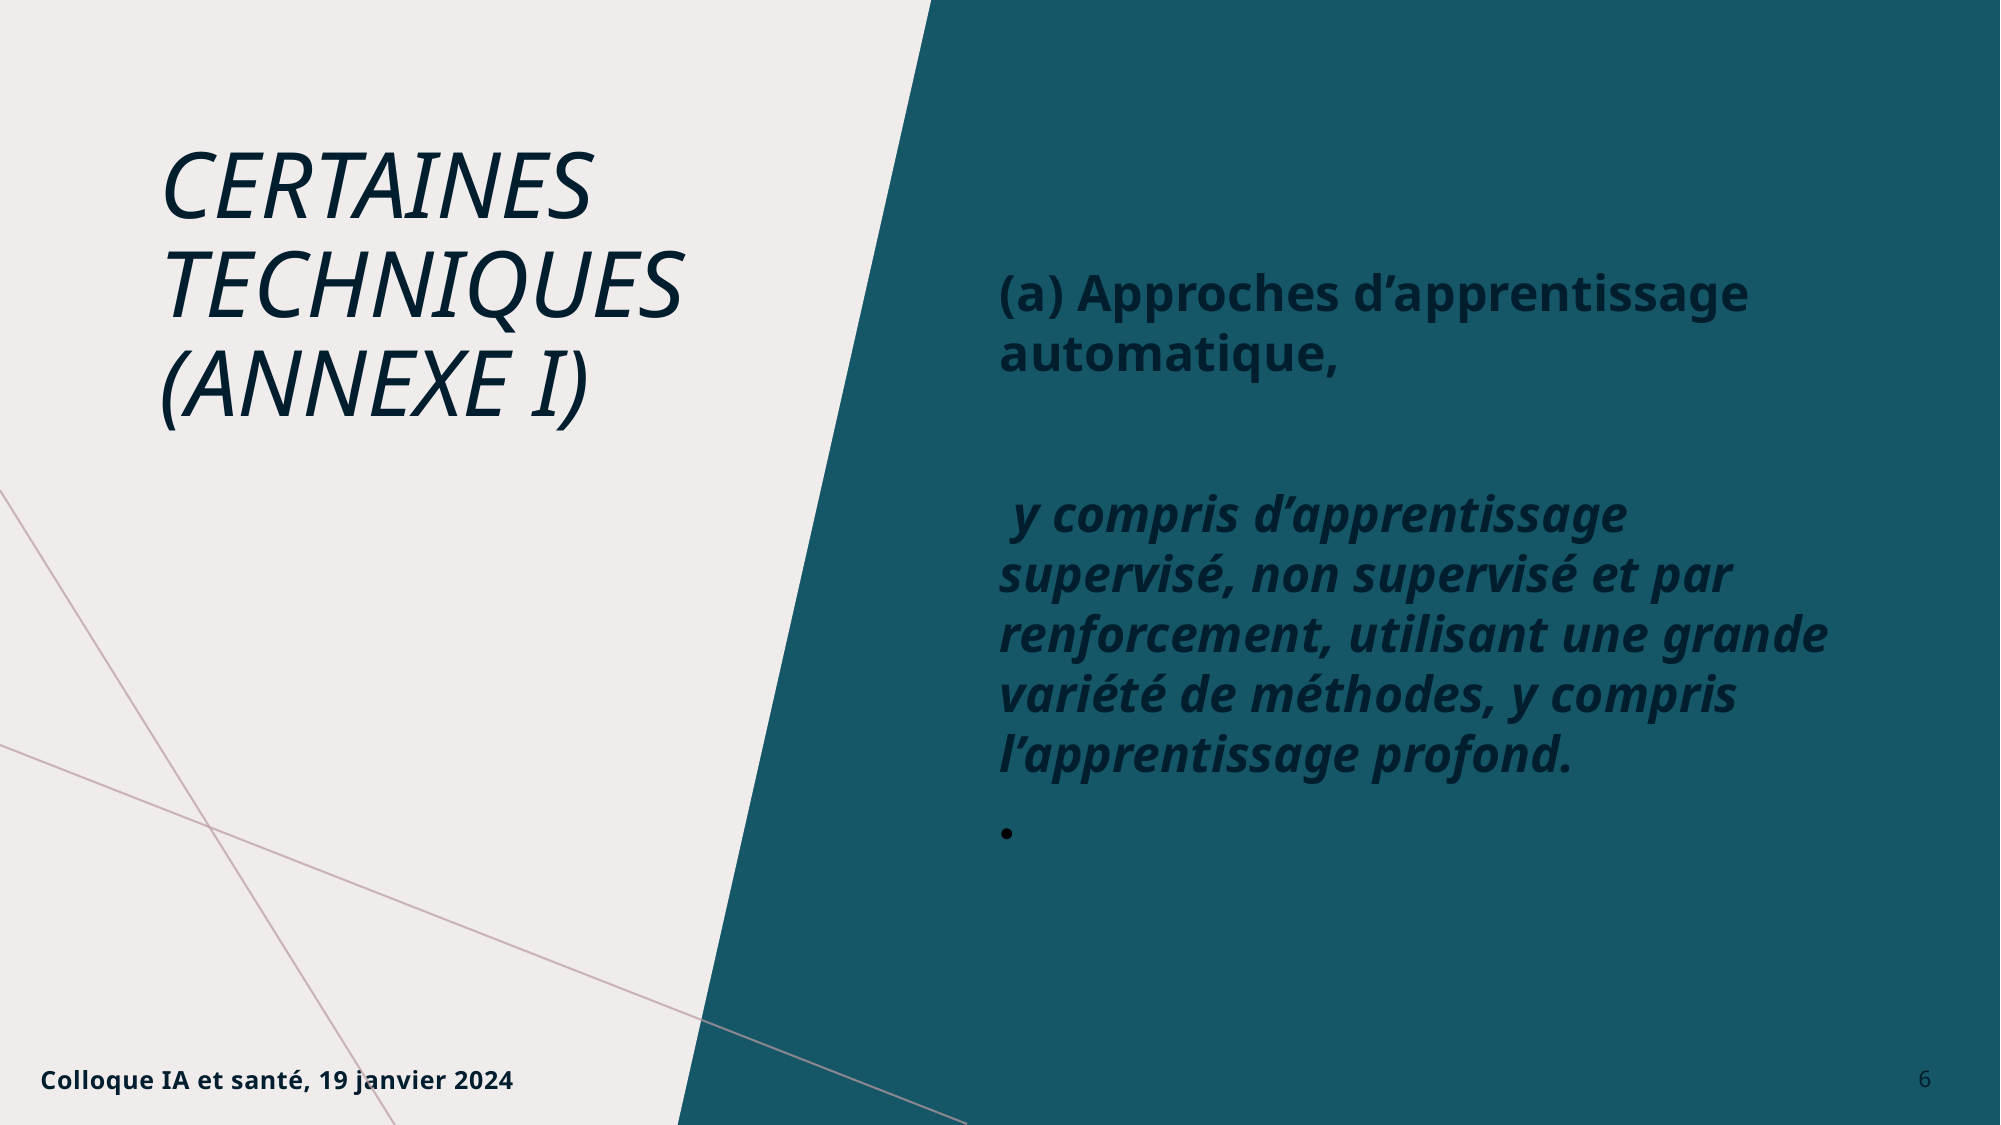

(a) Approches d’apprentissage automatique,
 y compris d’apprentissage supervisé, non supervisé et par renforcement, utilisant une grande variété de méthodes, y compris l’apprentissage profond.
# Certaines techniques (Annexe I)
Colloque IA et santé, 19 janvier 2024